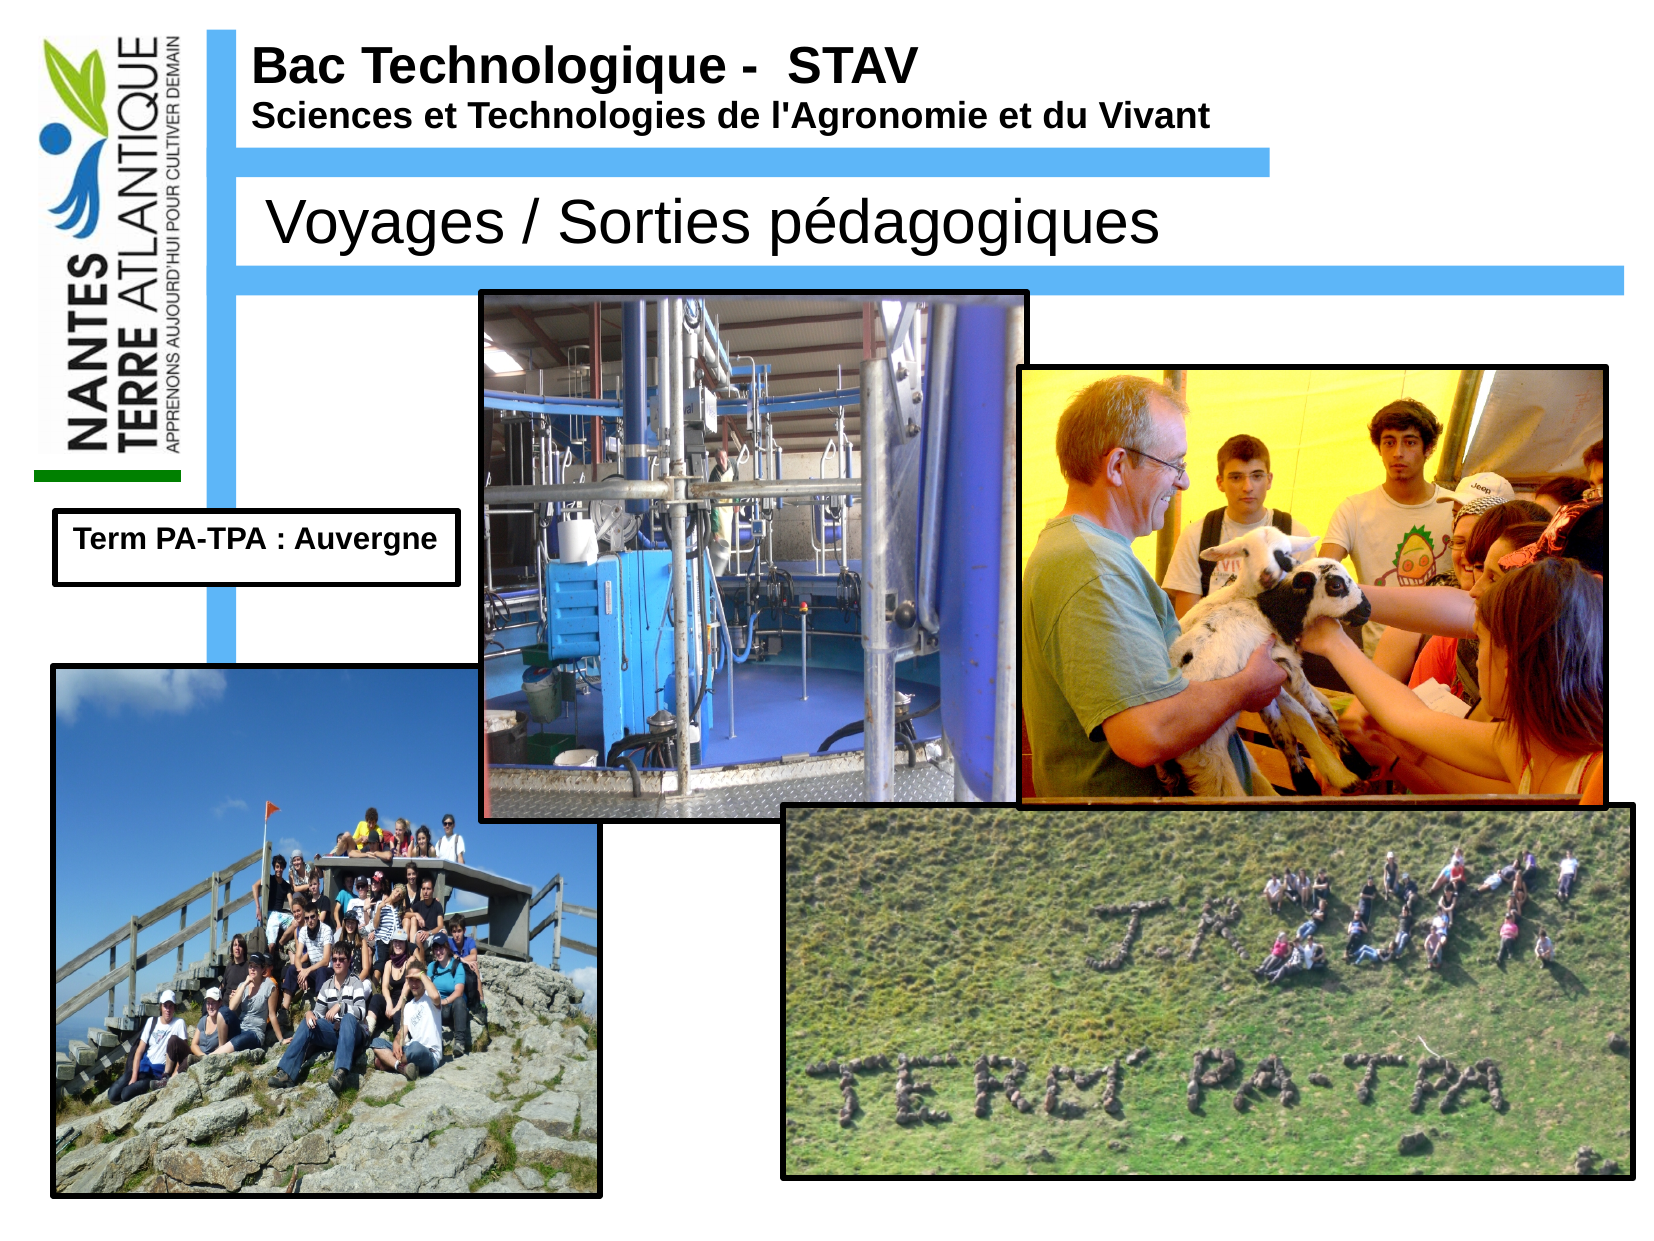

# Voyages / Sorties pédagogiques
Term PA-TPA : Auvergne